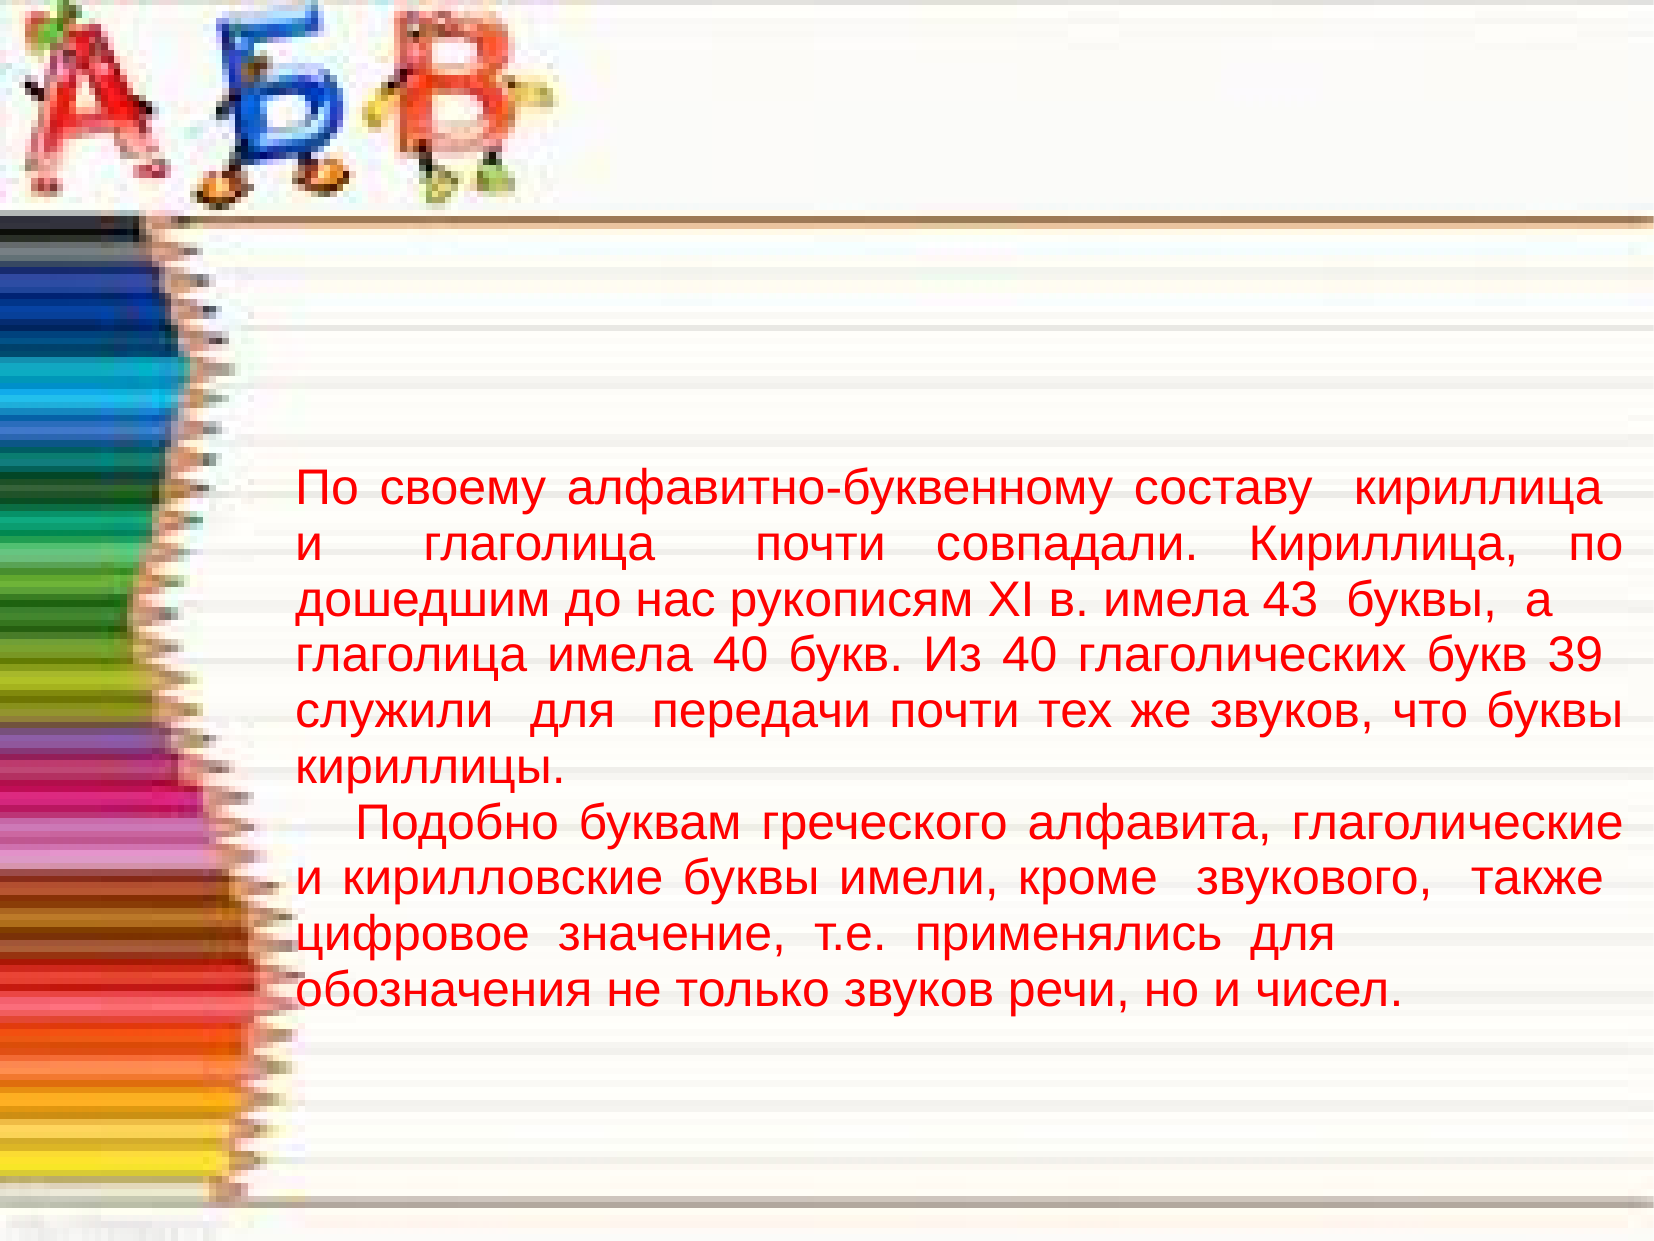

#
По своему алфавитно-буквенному составу кириллица и глаголица почти совпадали. Кириллица, по дошедшим до нас рукописям ХI в. имела 43 буквы, а
глаголица имела 40 букв. Из 40 глаголических букв 39 служили для передачи почти тех же звуков, что буквы кириллицы.
 Подобно буквам греческого алфавита, глаголические и кирилловские буквы имели, кроме звукового, также цифровое значение, т.е. применялись для
обозначения не только звуков речи, но и чисел.